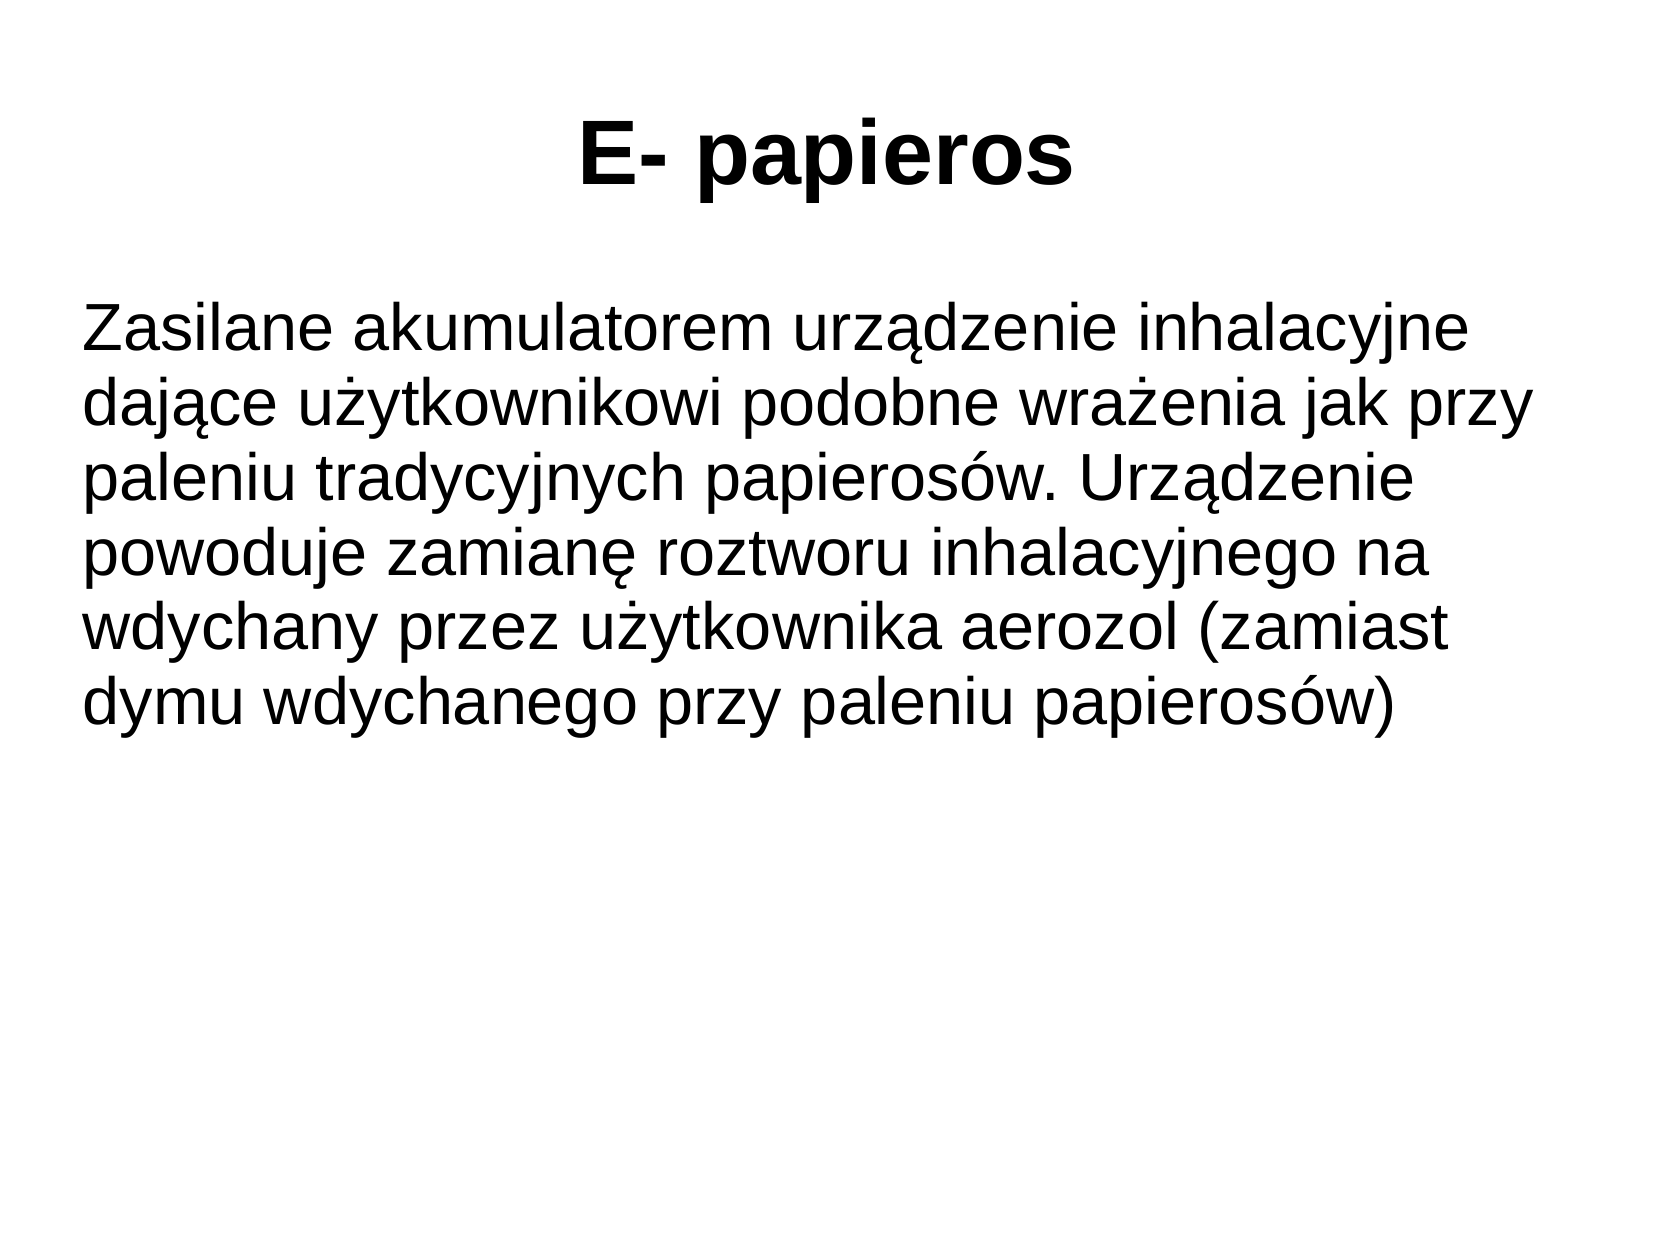

# E- papieros
Zasilane akumulatorem urządzenie inhalacyjne dające użytkownikowi podobne wrażenia jak przy paleniu tradycyjnych papierosów. Urządzenie powoduje zamianę roztworu inhalacyjnego na wdychany przez użytkownika aerozol (zamiast dymu wdychanego przy paleniu papierosów)